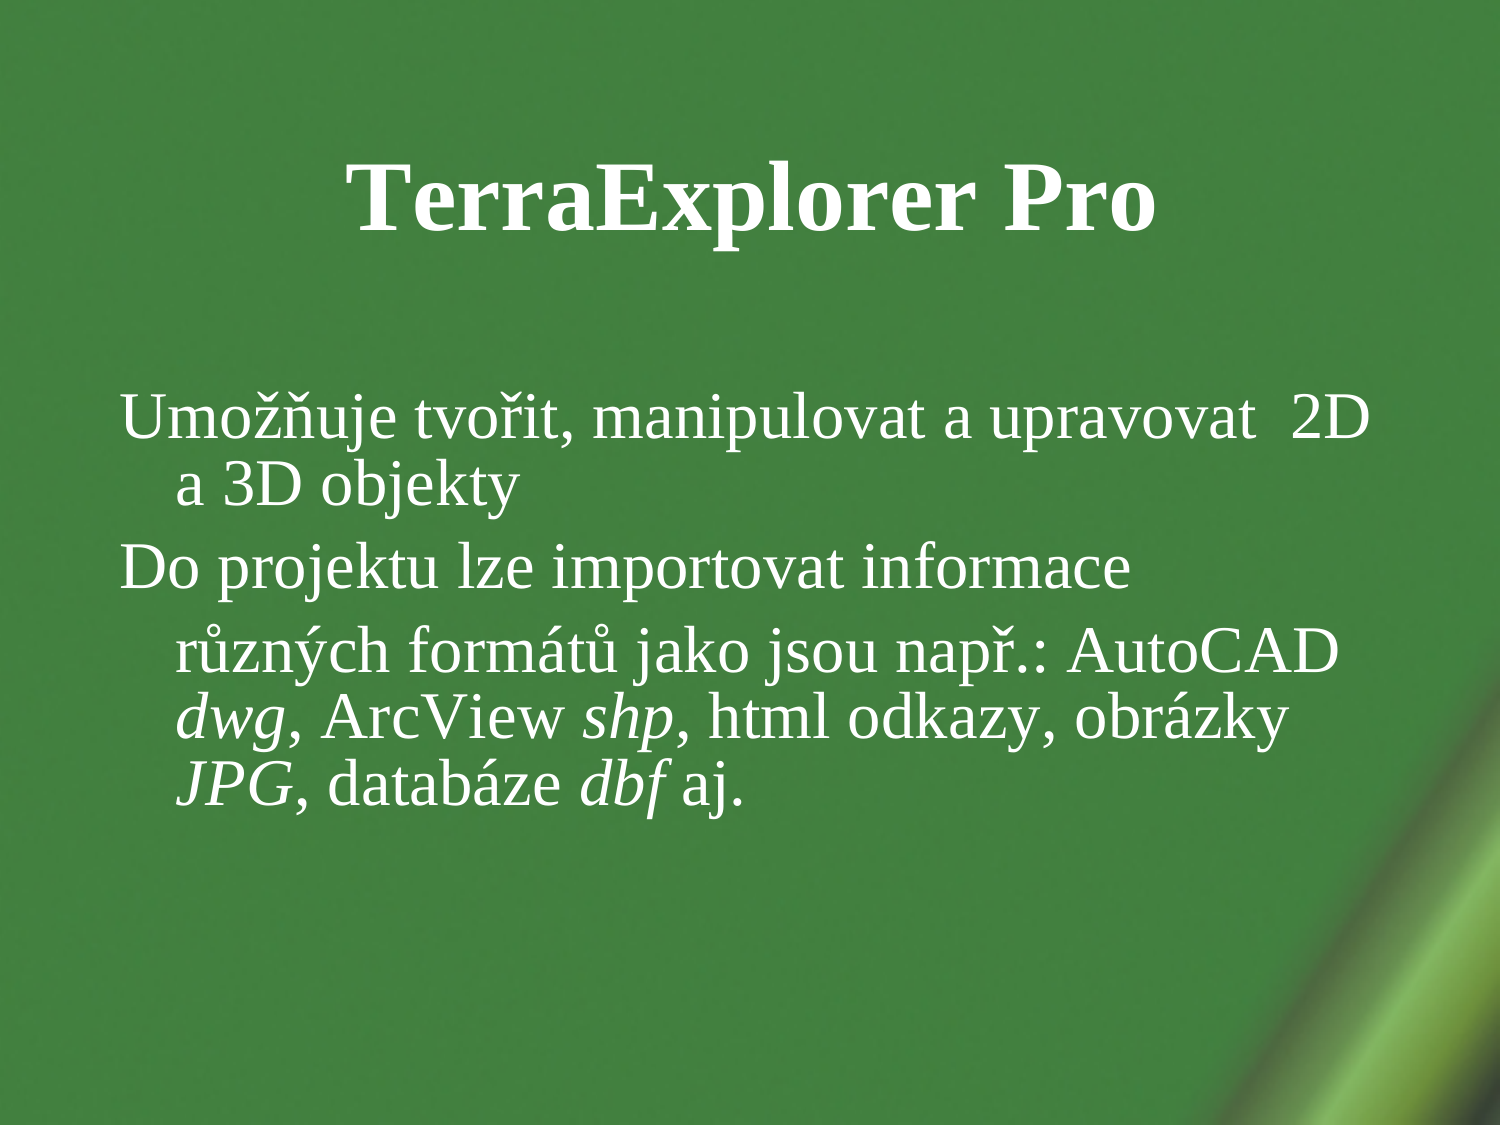

# TerraExplorer Pro
Umožňuje tvořit, manipulovat a upravovat 2D a 3D objekty
Do projektu lze importovat informace
	různých formátů jako jsou např.: AutoCAD dwg, ArcView shp, html odkazy, obrázky JPG, databáze dbf aj.